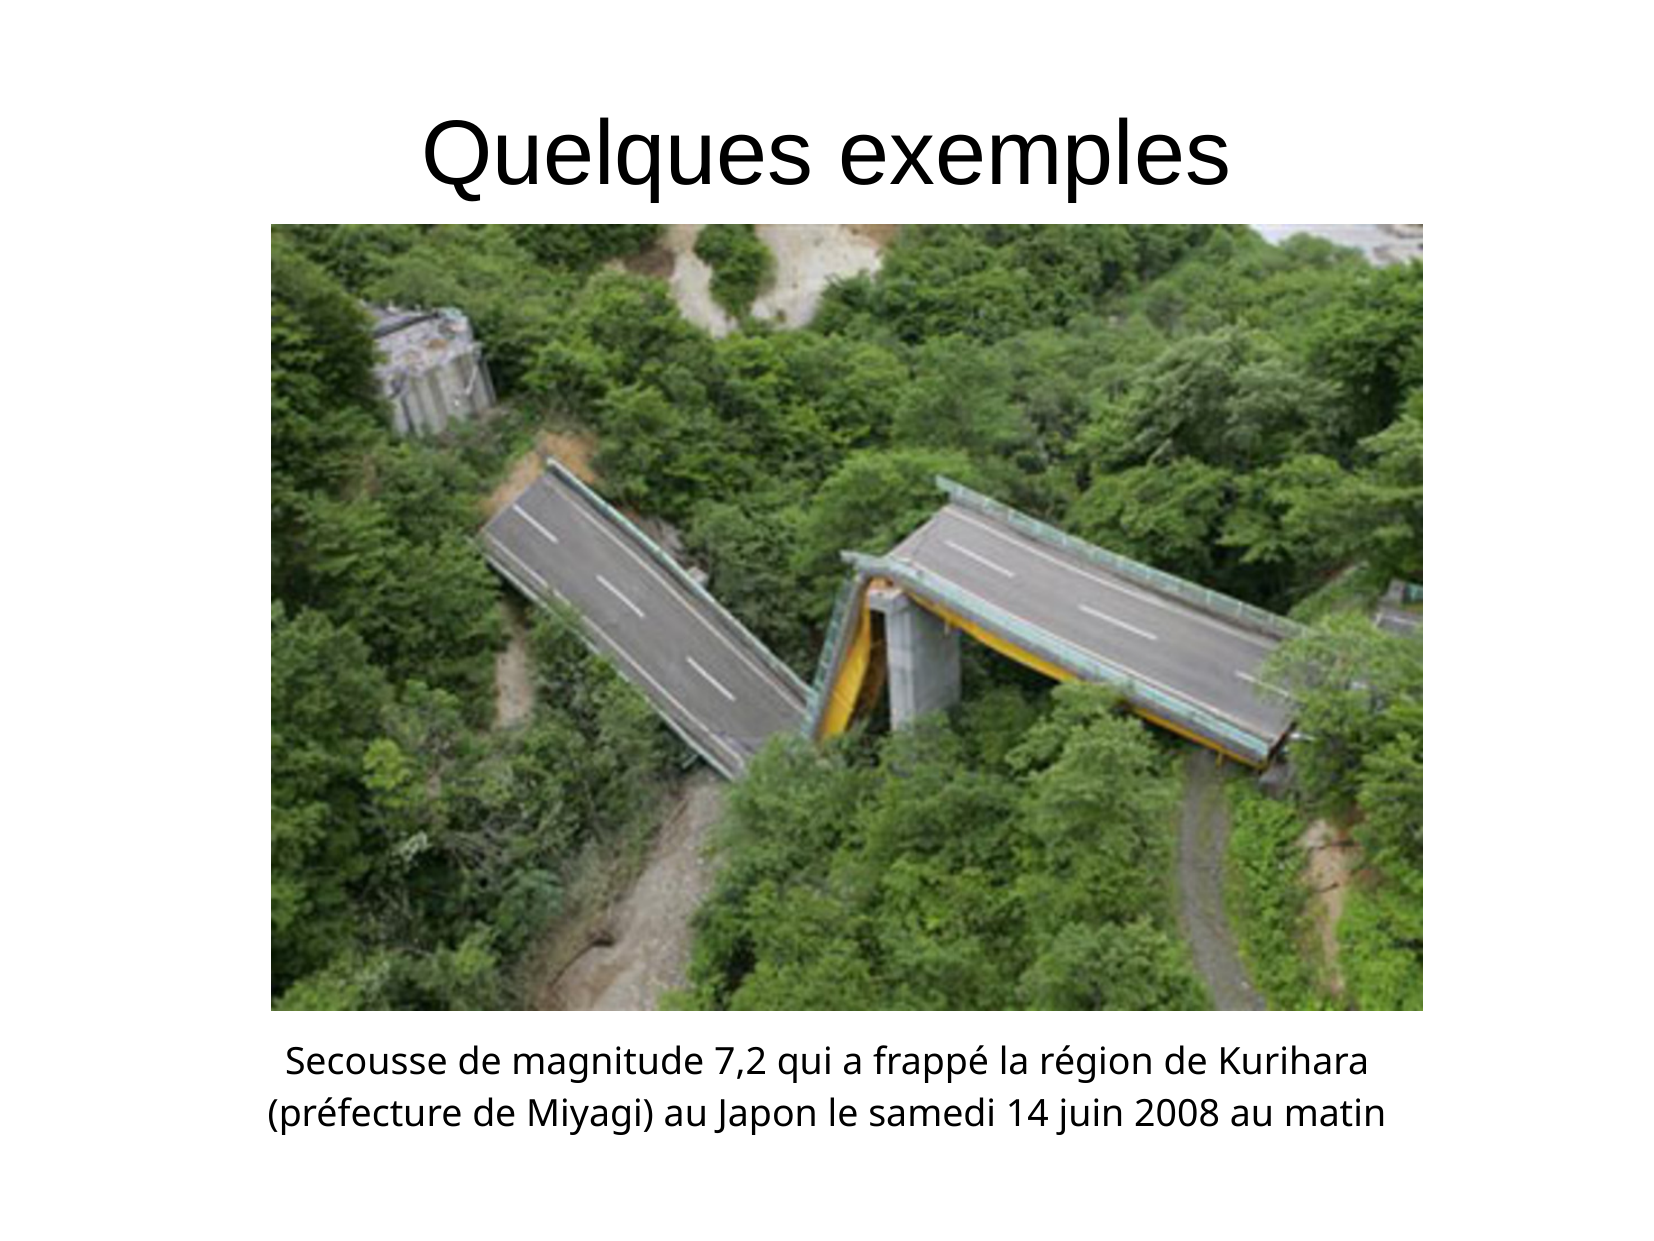

# Quelques exemples
Secousse de magnitude 7,2 qui a frappé la région de Kurihara (préfecture de Miyagi) au Japon le samedi 14 juin 2008 au matin